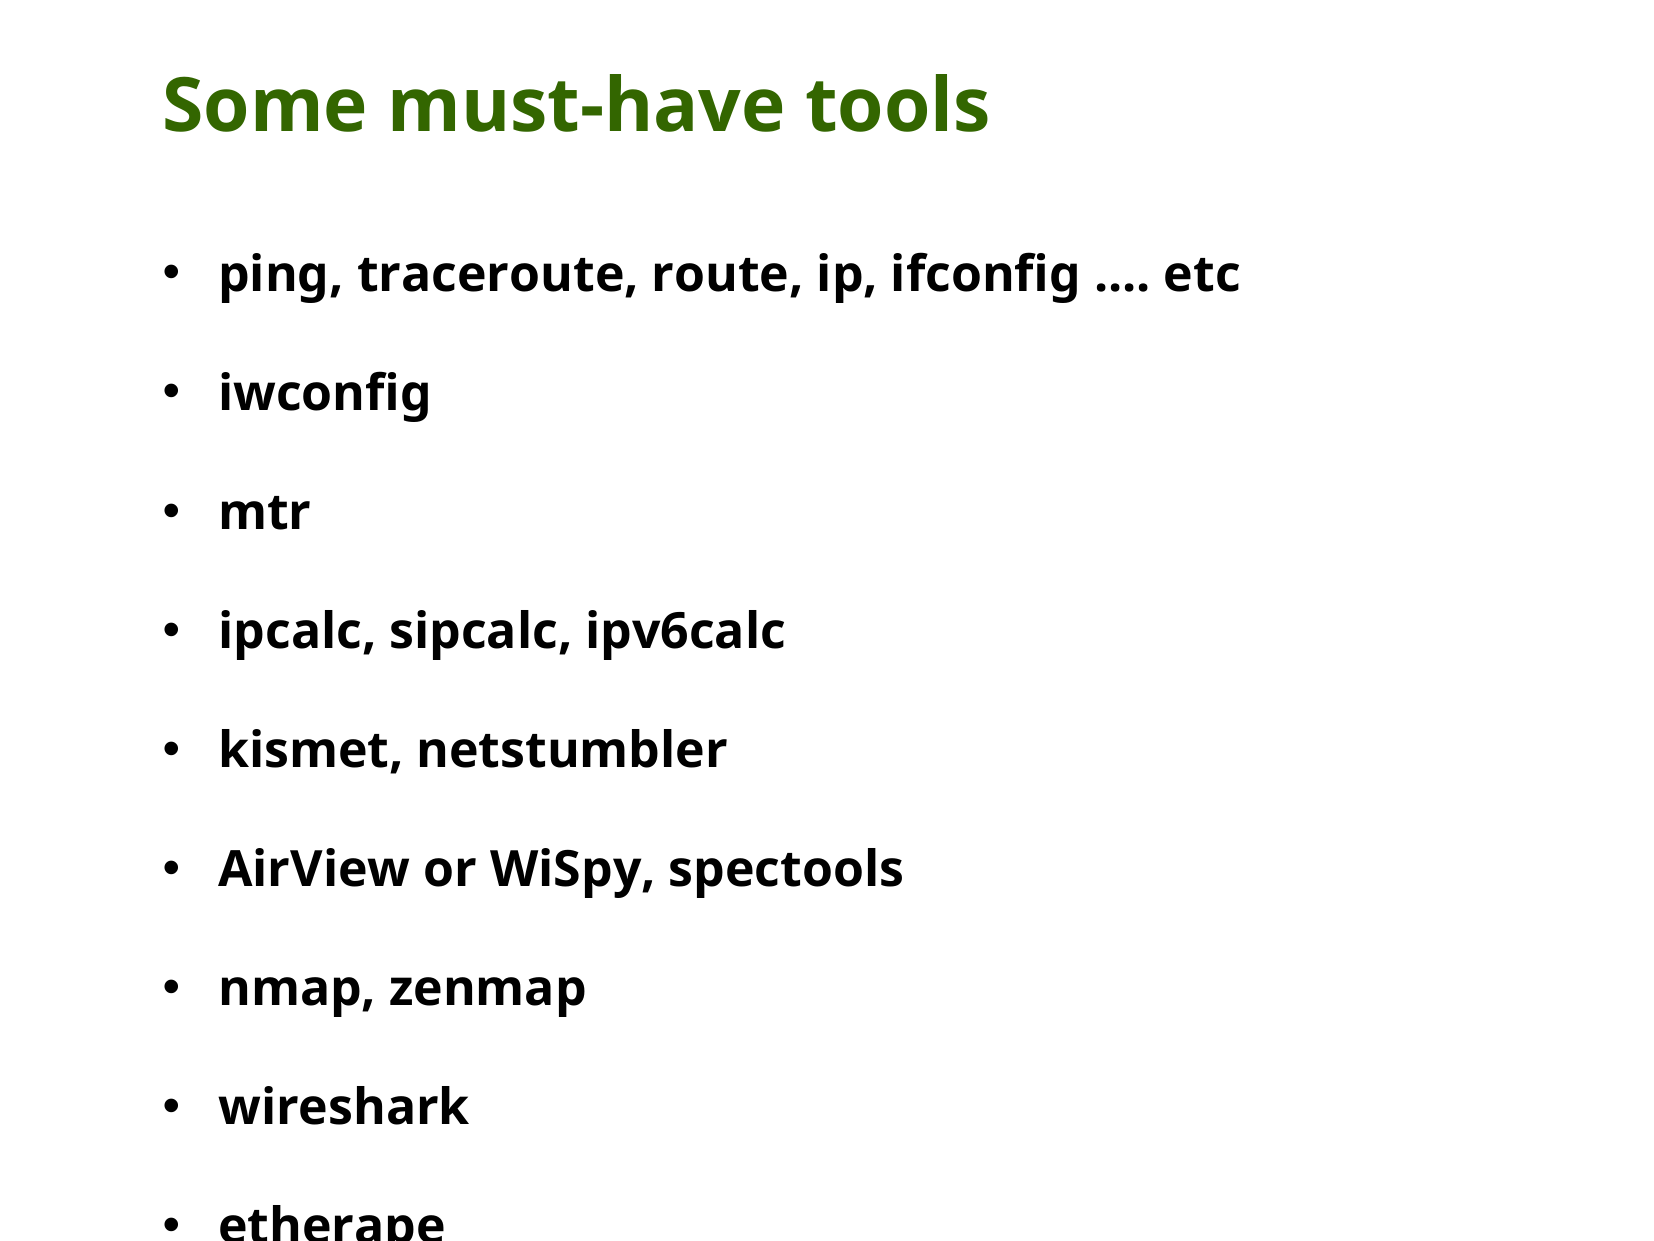

# Some must-have tools
ping, traceroute, route, ip, ifconfig .... etc
iwconfig
mtr
ipcalc, sipcalc, ipv6calc
kismet, netstumbler
AirView or WiSpy, spectools
nmap, zenmap
wireshark
etherape